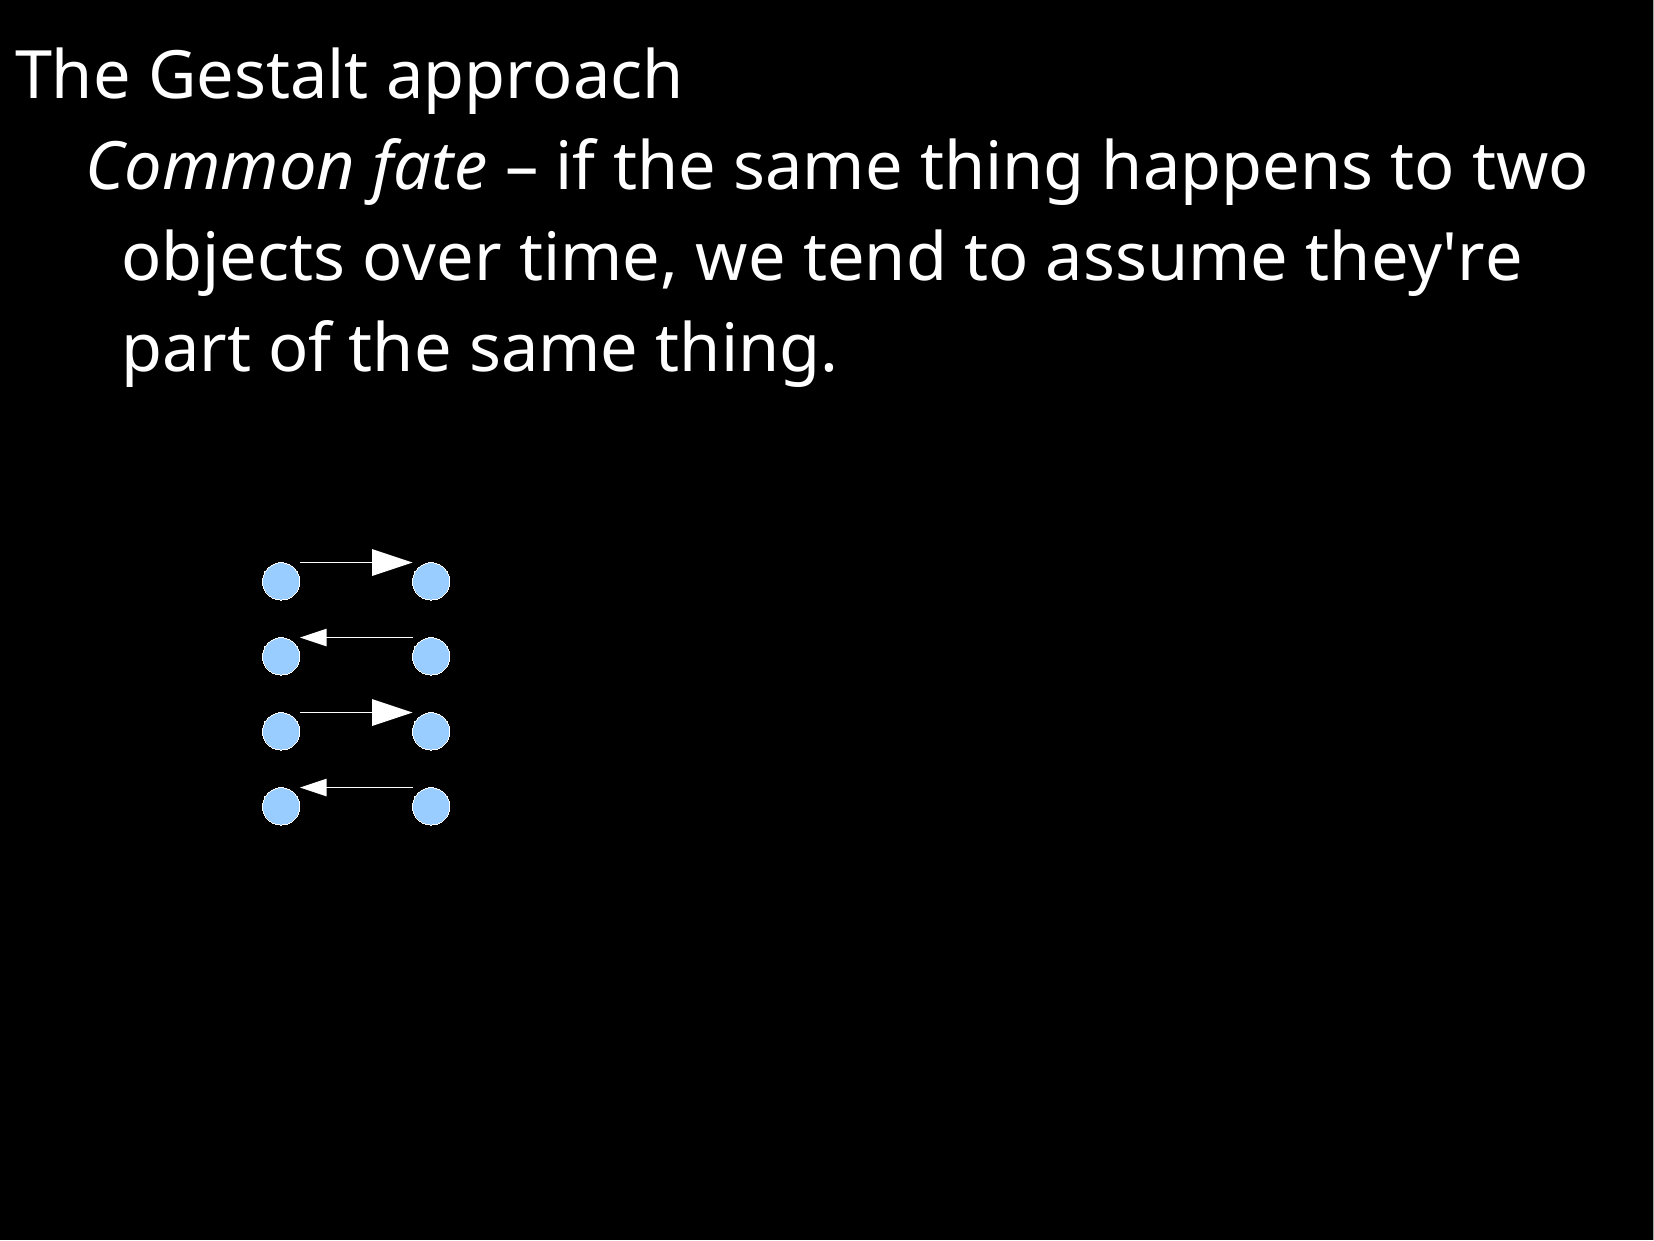

The Gestalt approach
Common fate – if the same thing happens to two objects over time, we tend to assume they're part of the same thing.